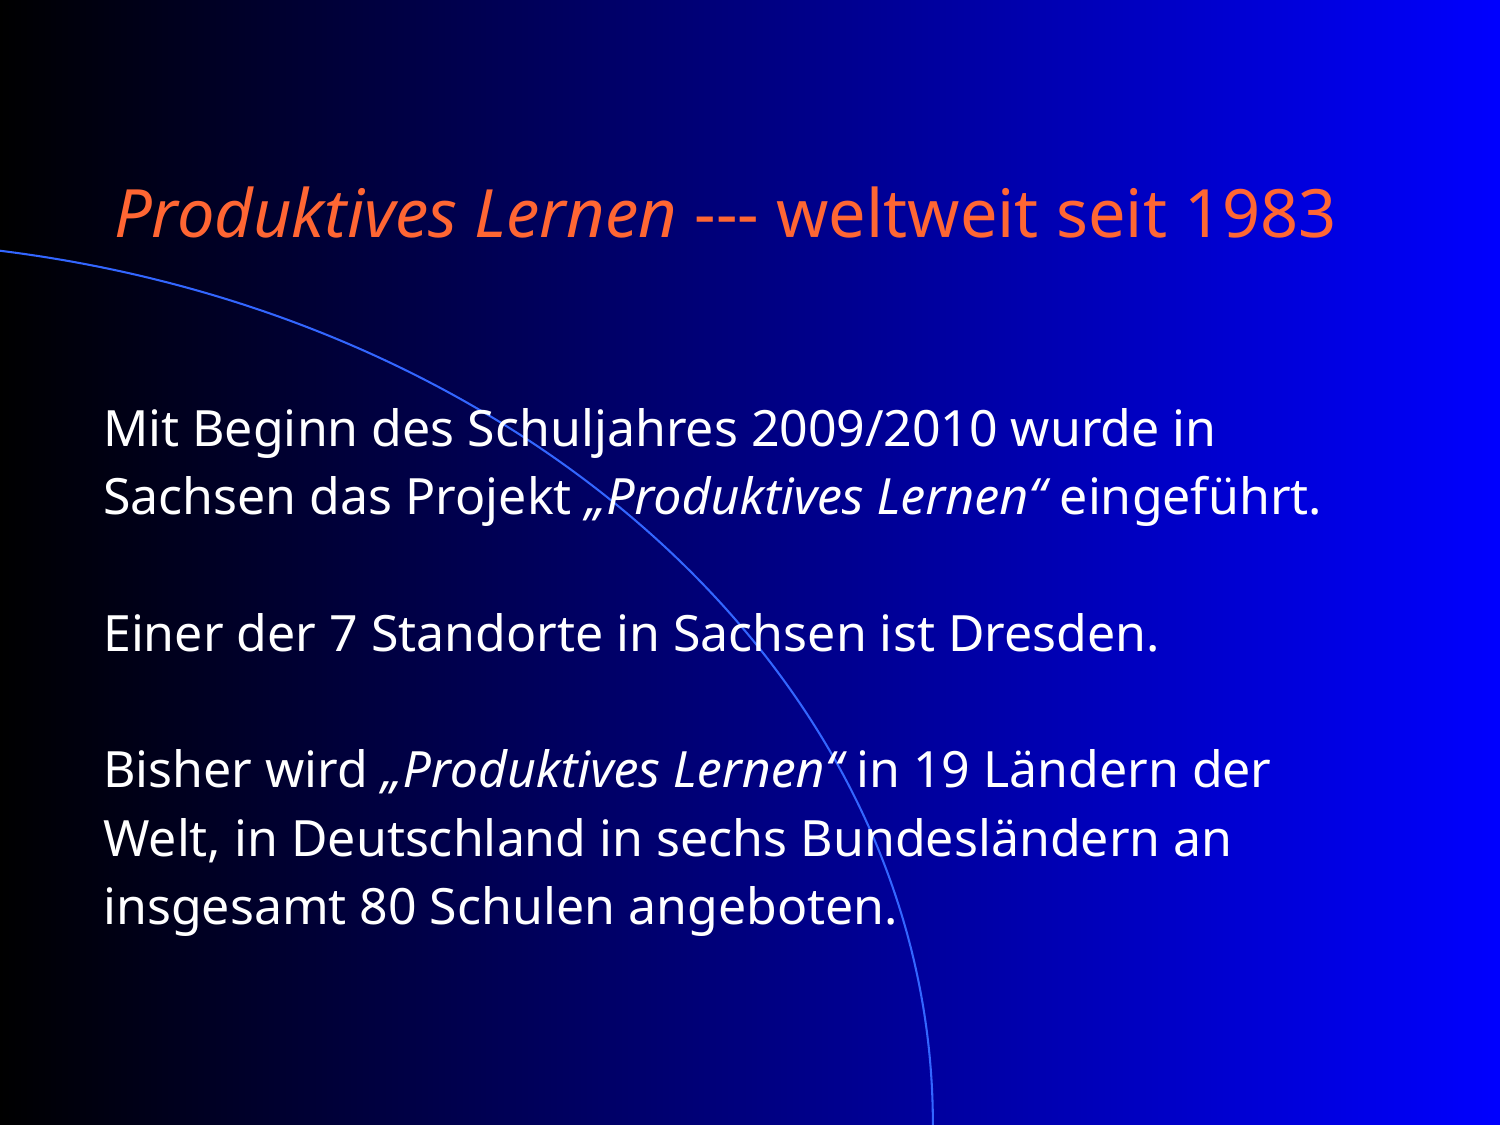

Produktives Lernen --- weltweit seit 1983
Mit Beginn des Schuljahres 2009/2010 wurde in Sachsen das Projekt „Produktives Lernen“ eingeführt.
Einer der 7 Standorte in Sachsen ist Dresden.
Bisher wird „Produktives Lernen“ in 19 Ländern der Welt, in Deutschland in sechs Bundesländern an insgesamt 80 Schulen angeboten.